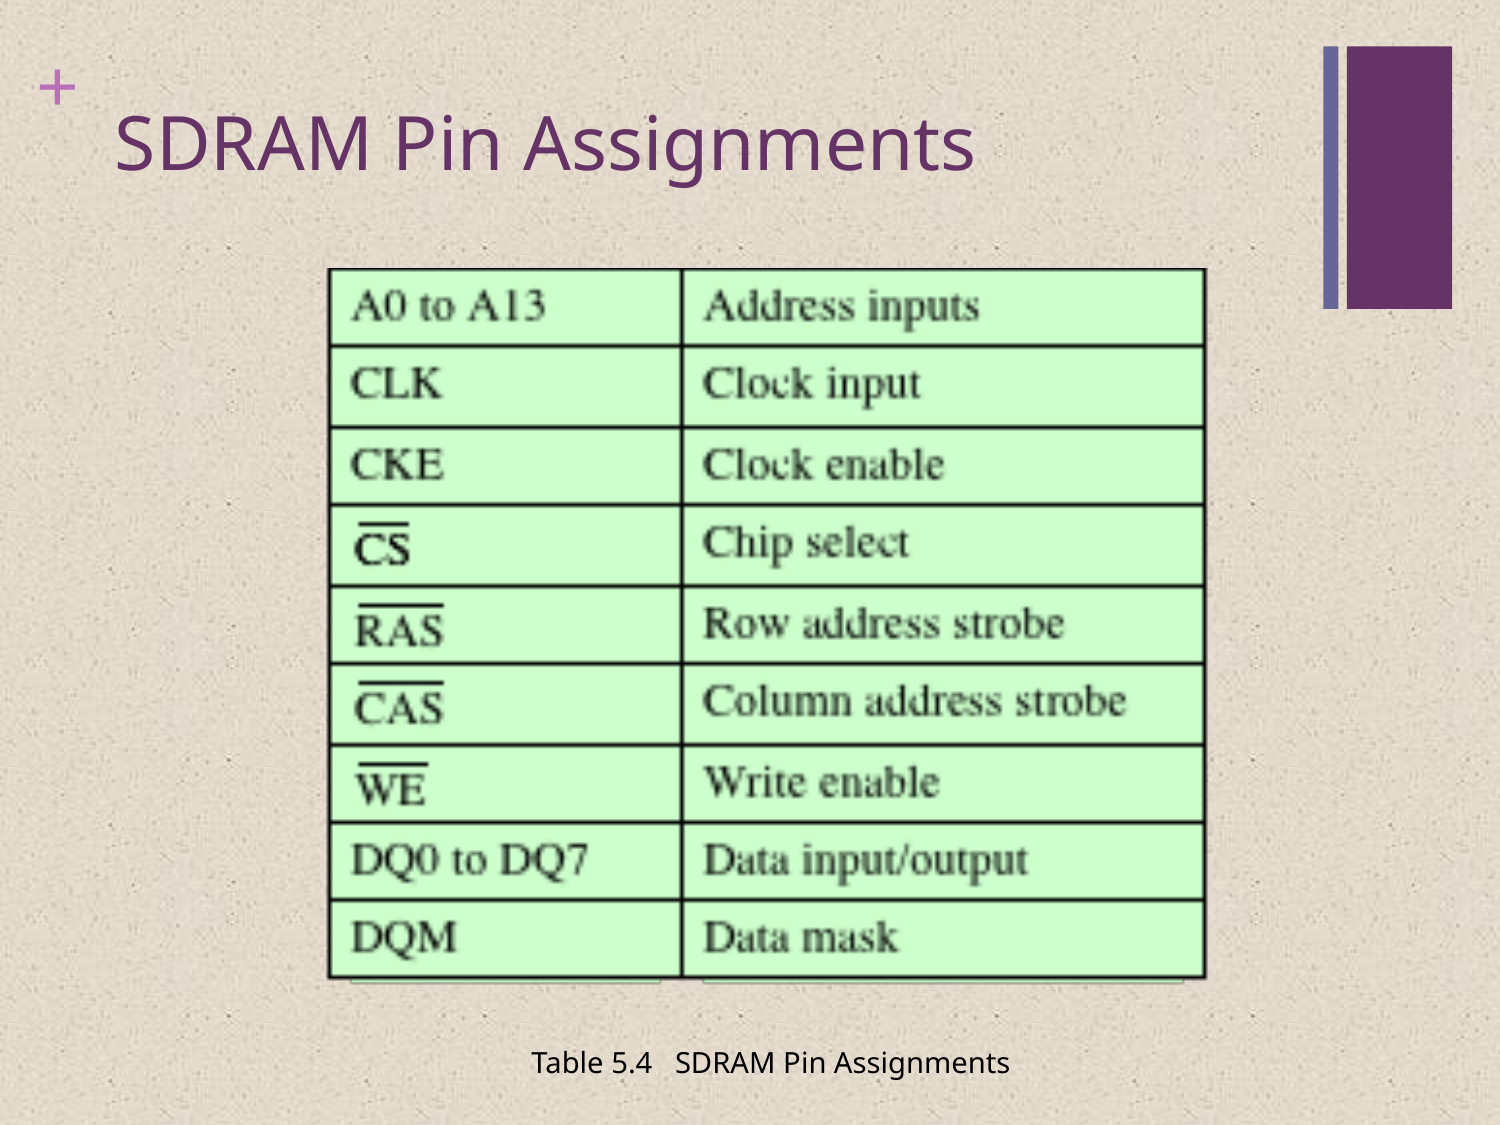

# SDRAM Pin Assignments
Table 5.4 SDRAM Pin Assignments